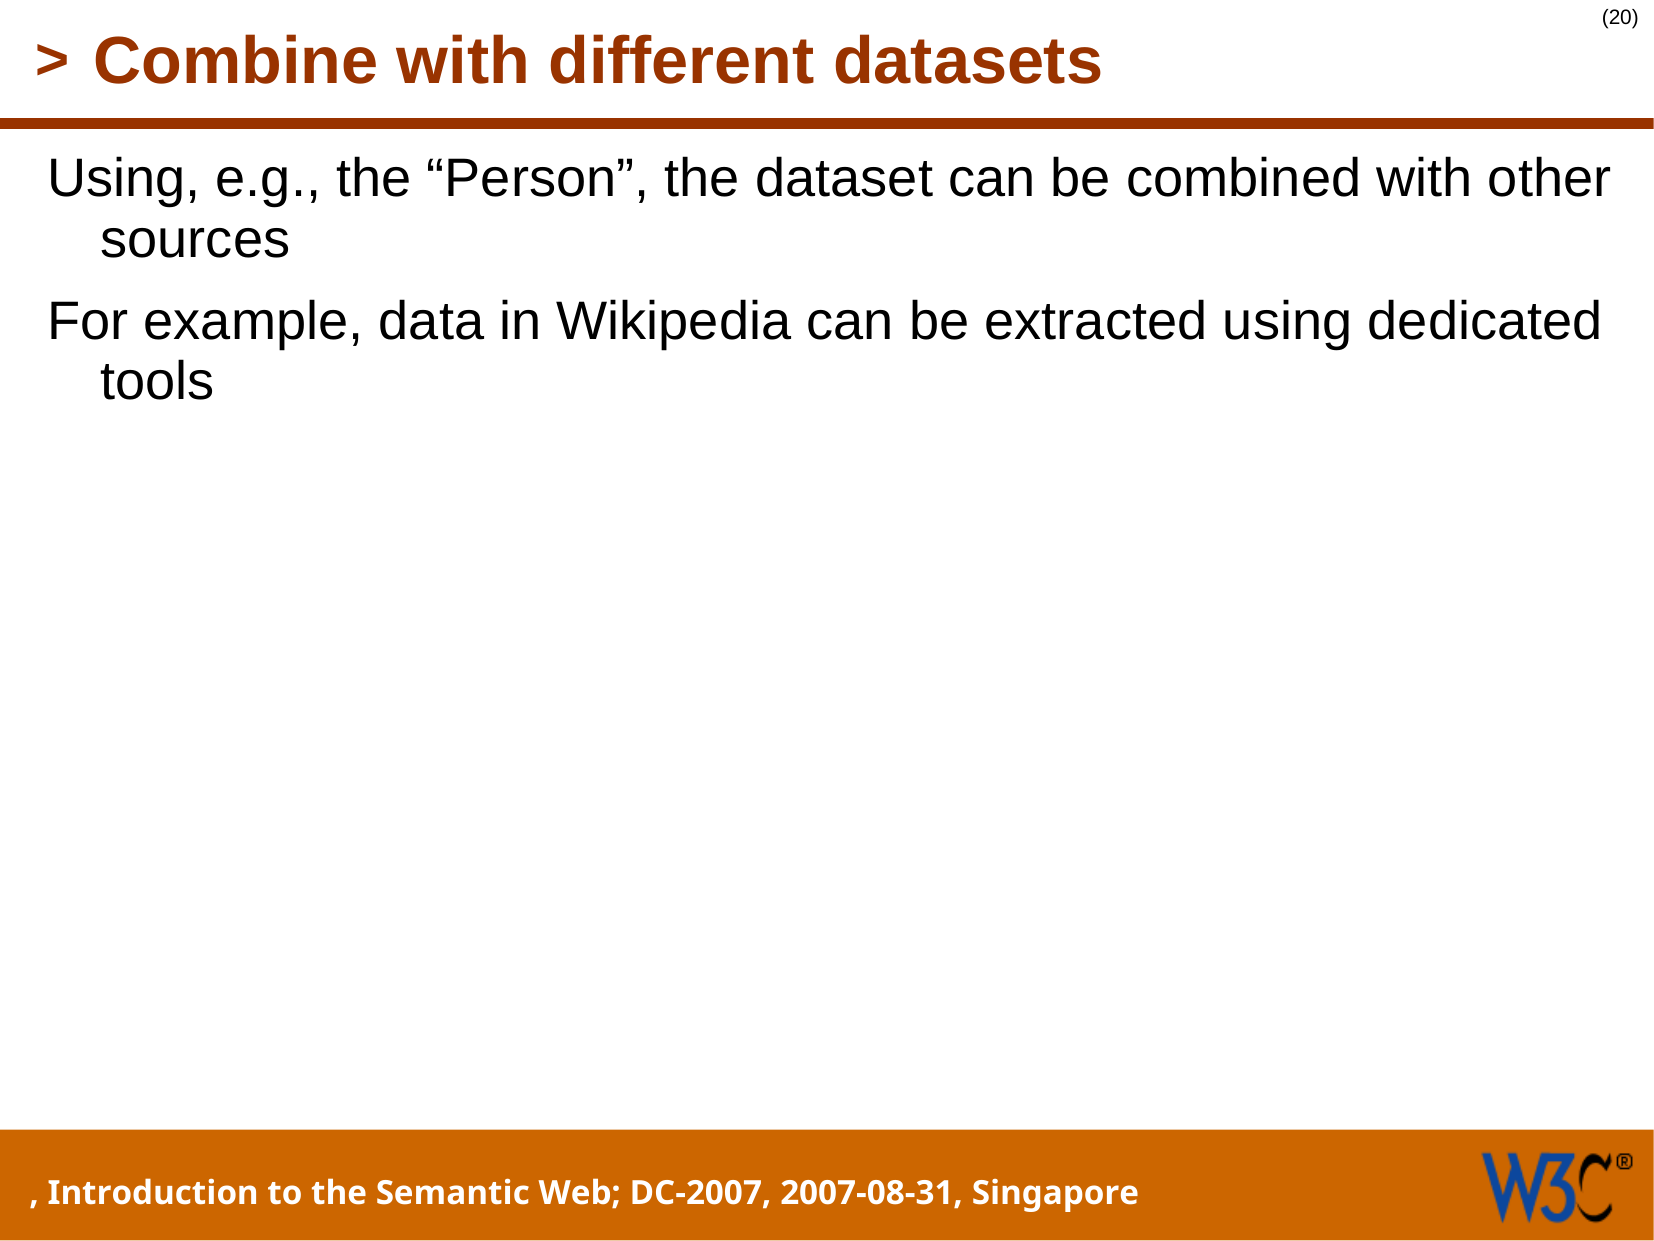

# Combine with different datasets
Using, e.g., the “Person”, the dataset can be combined with other sources
For example, data in Wikipedia can be extracted using dedicated tools